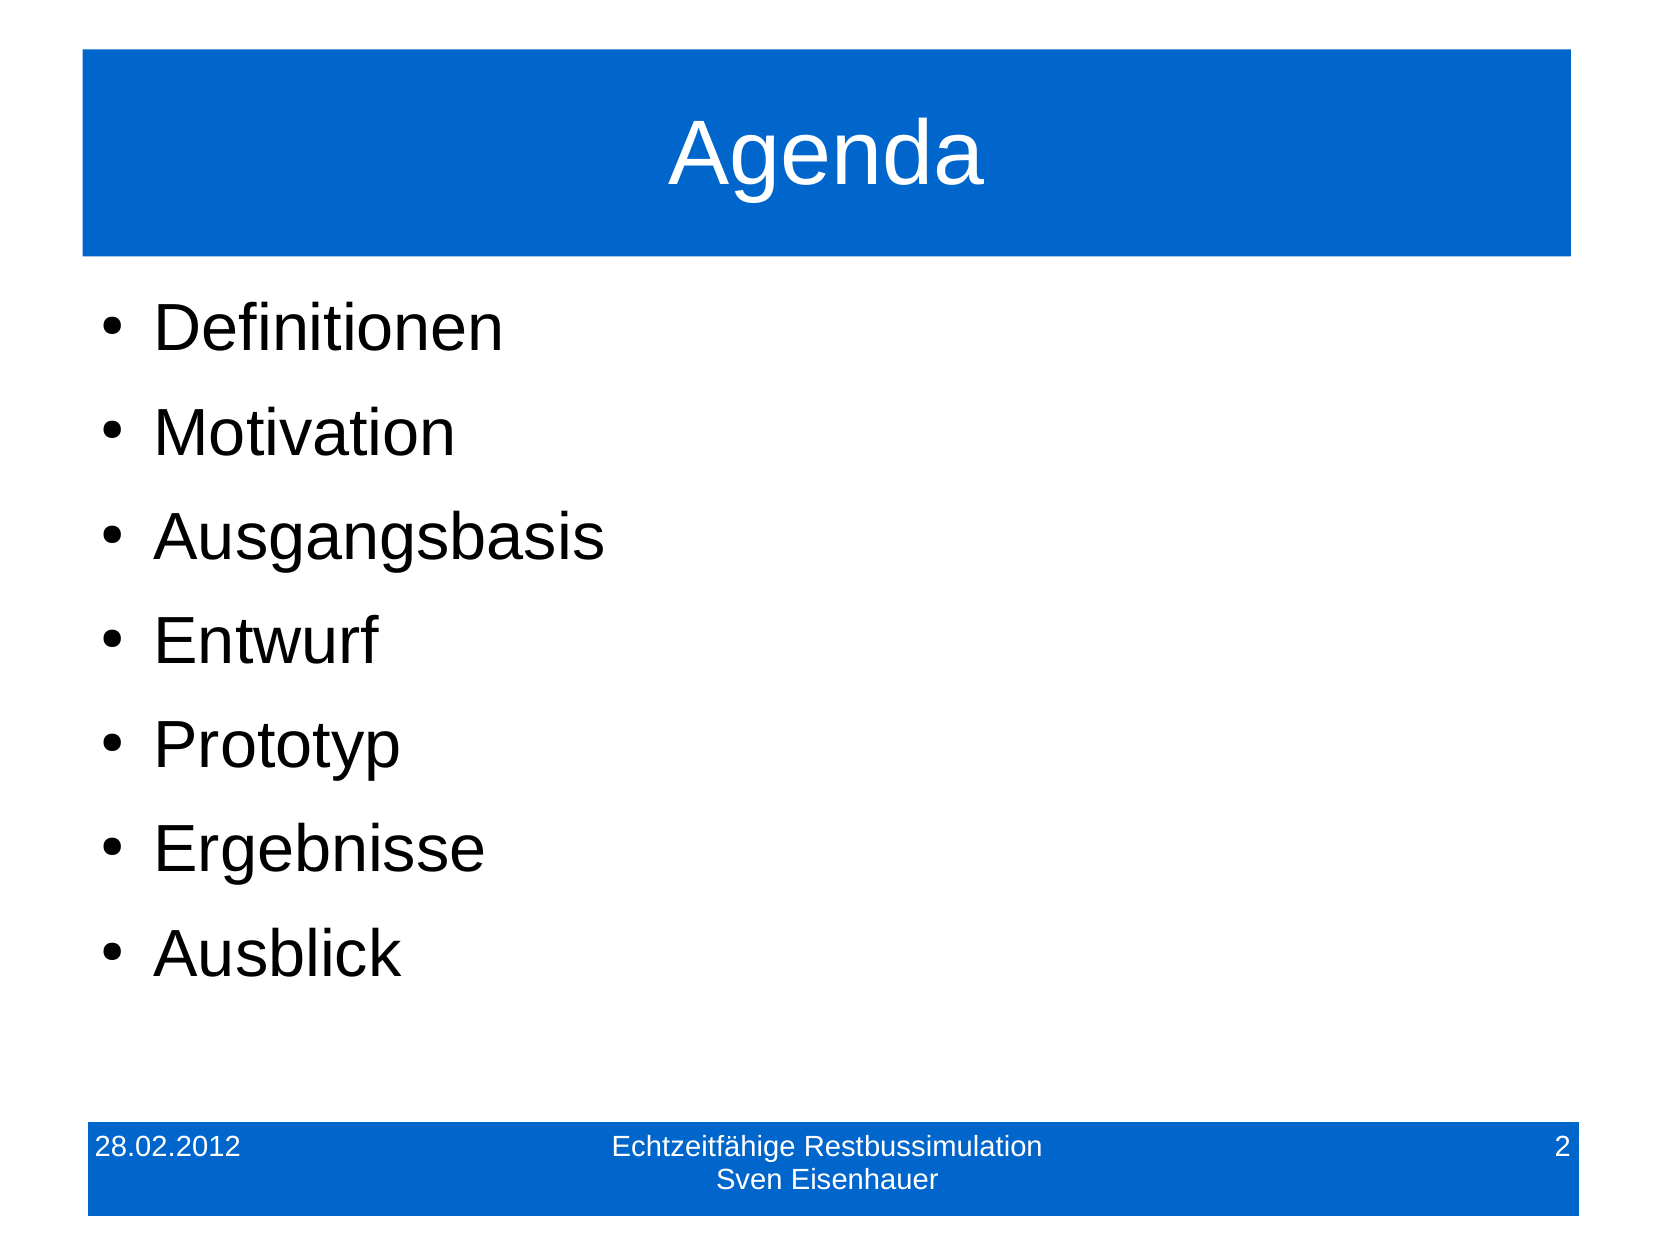

# Agenda
Definitionen
Motivation
Ausgangsbasis
Entwurf
Prototyp
Ergebnisse
Ausblick
28.02.2012
Echtzeitfähige Restbussimulation
2